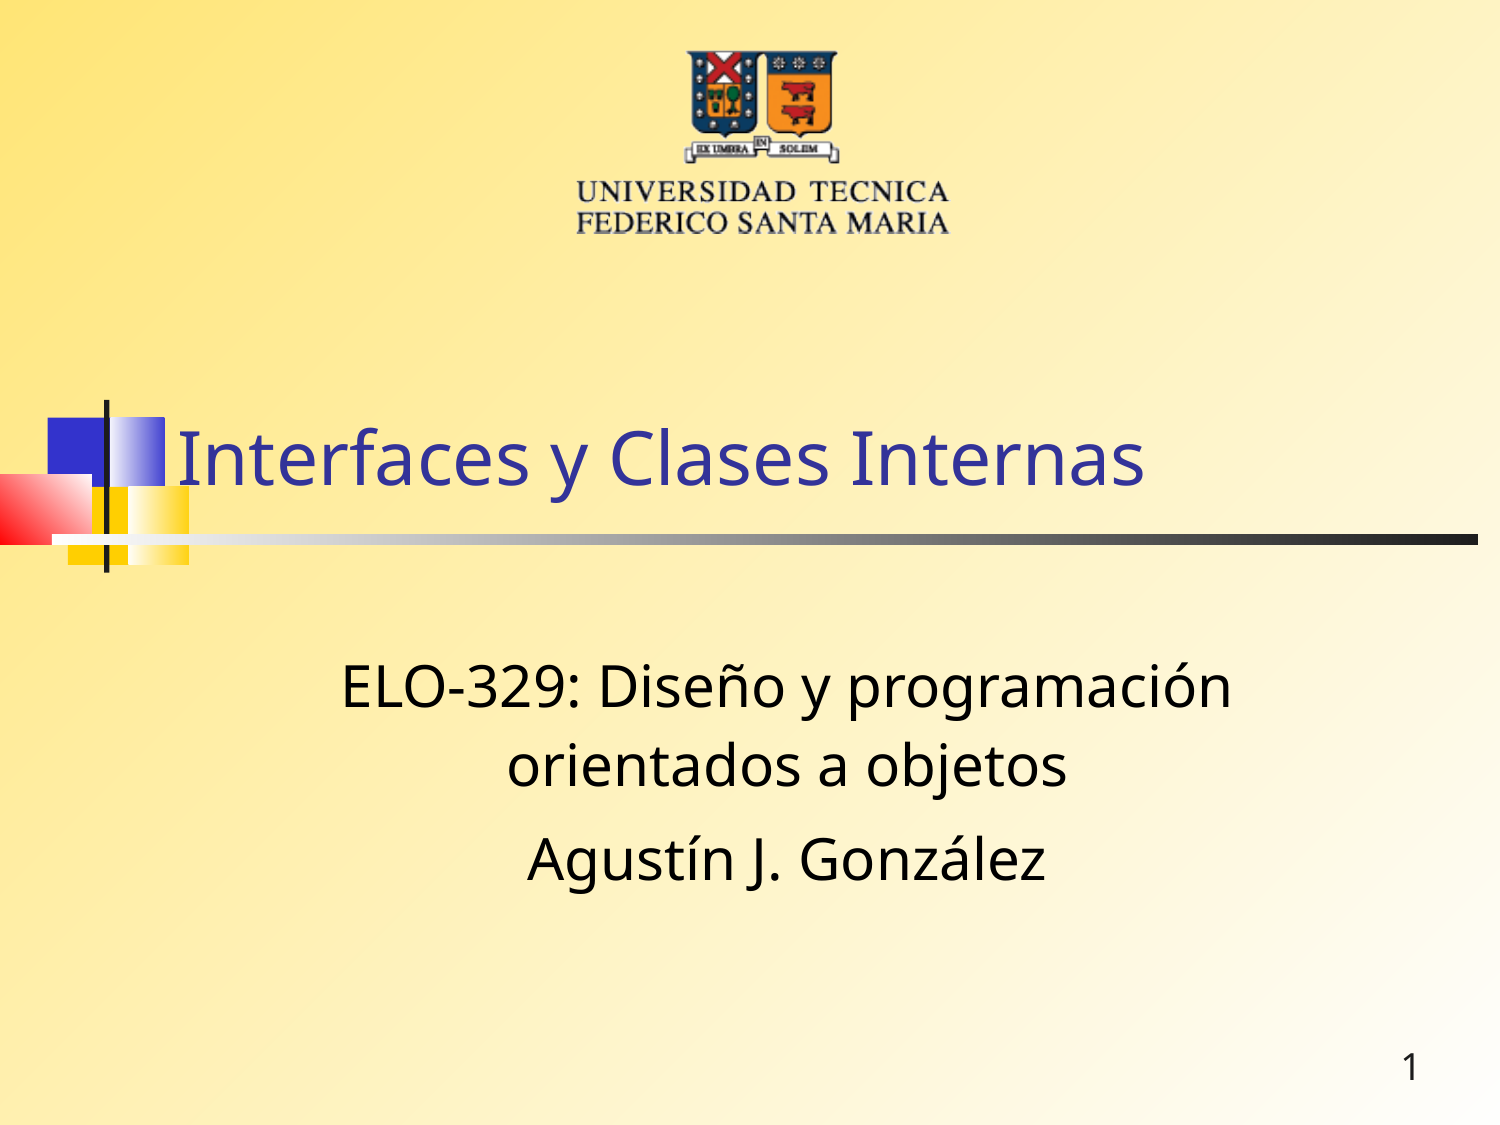

# Interfaces y Clases Internas
ELO-329: Diseño y programación orientados a objetos
Agustín J. González
1